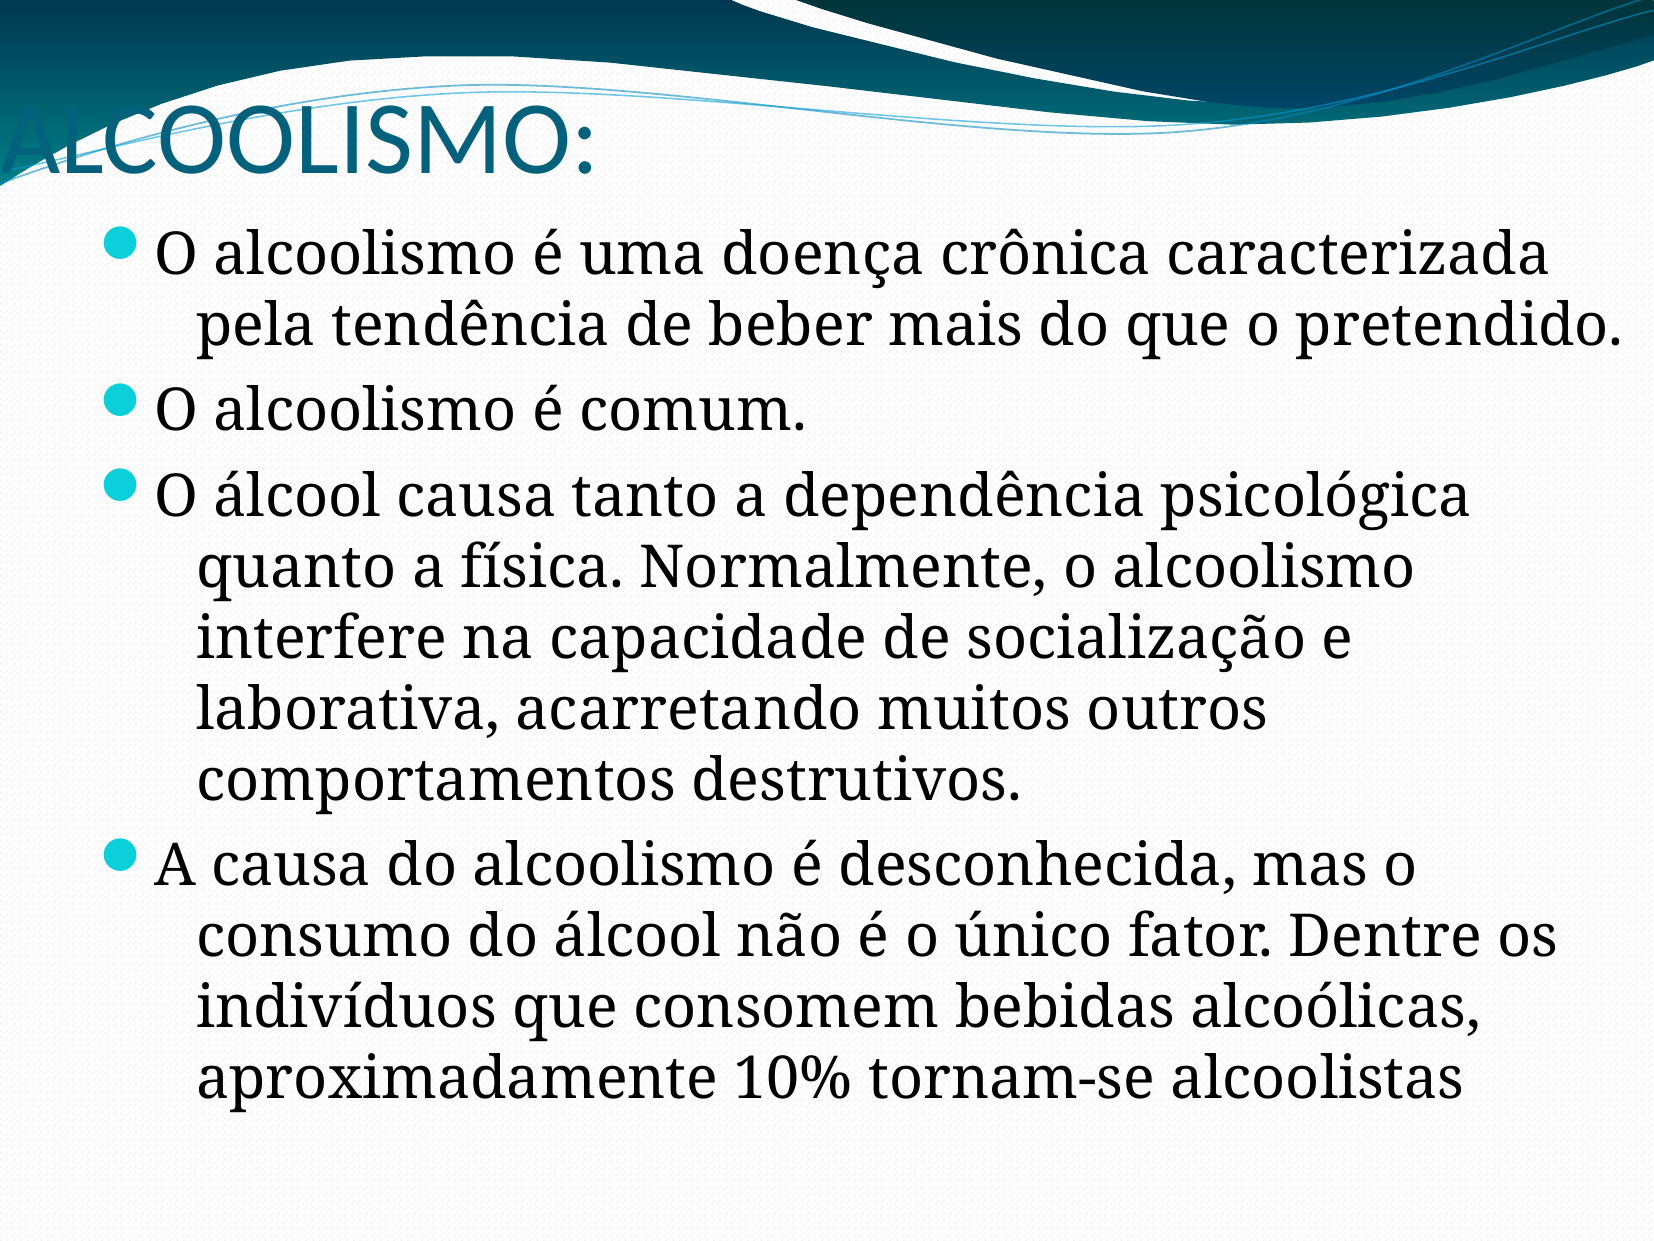

# ALCOOLISMO:
O alcoolismo é uma doença crônica caracterizada pela tendência de beber mais do que o pretendido.
O alcoolismo é comum.
O álcool causa tanto a dependência psicológica quanto a física. Normalmente, o alcoolismo interfere na capacidade de socialização e laborativa, acarretando muitos outros comportamentos destrutivos.
A causa do alcoolismo é desconhecida, mas o consumo do álcool não é o único fator. Dentre os indivíduos que consomem bebidas alcoólicas, aproximadamente 10% tornam-se alcoolistas